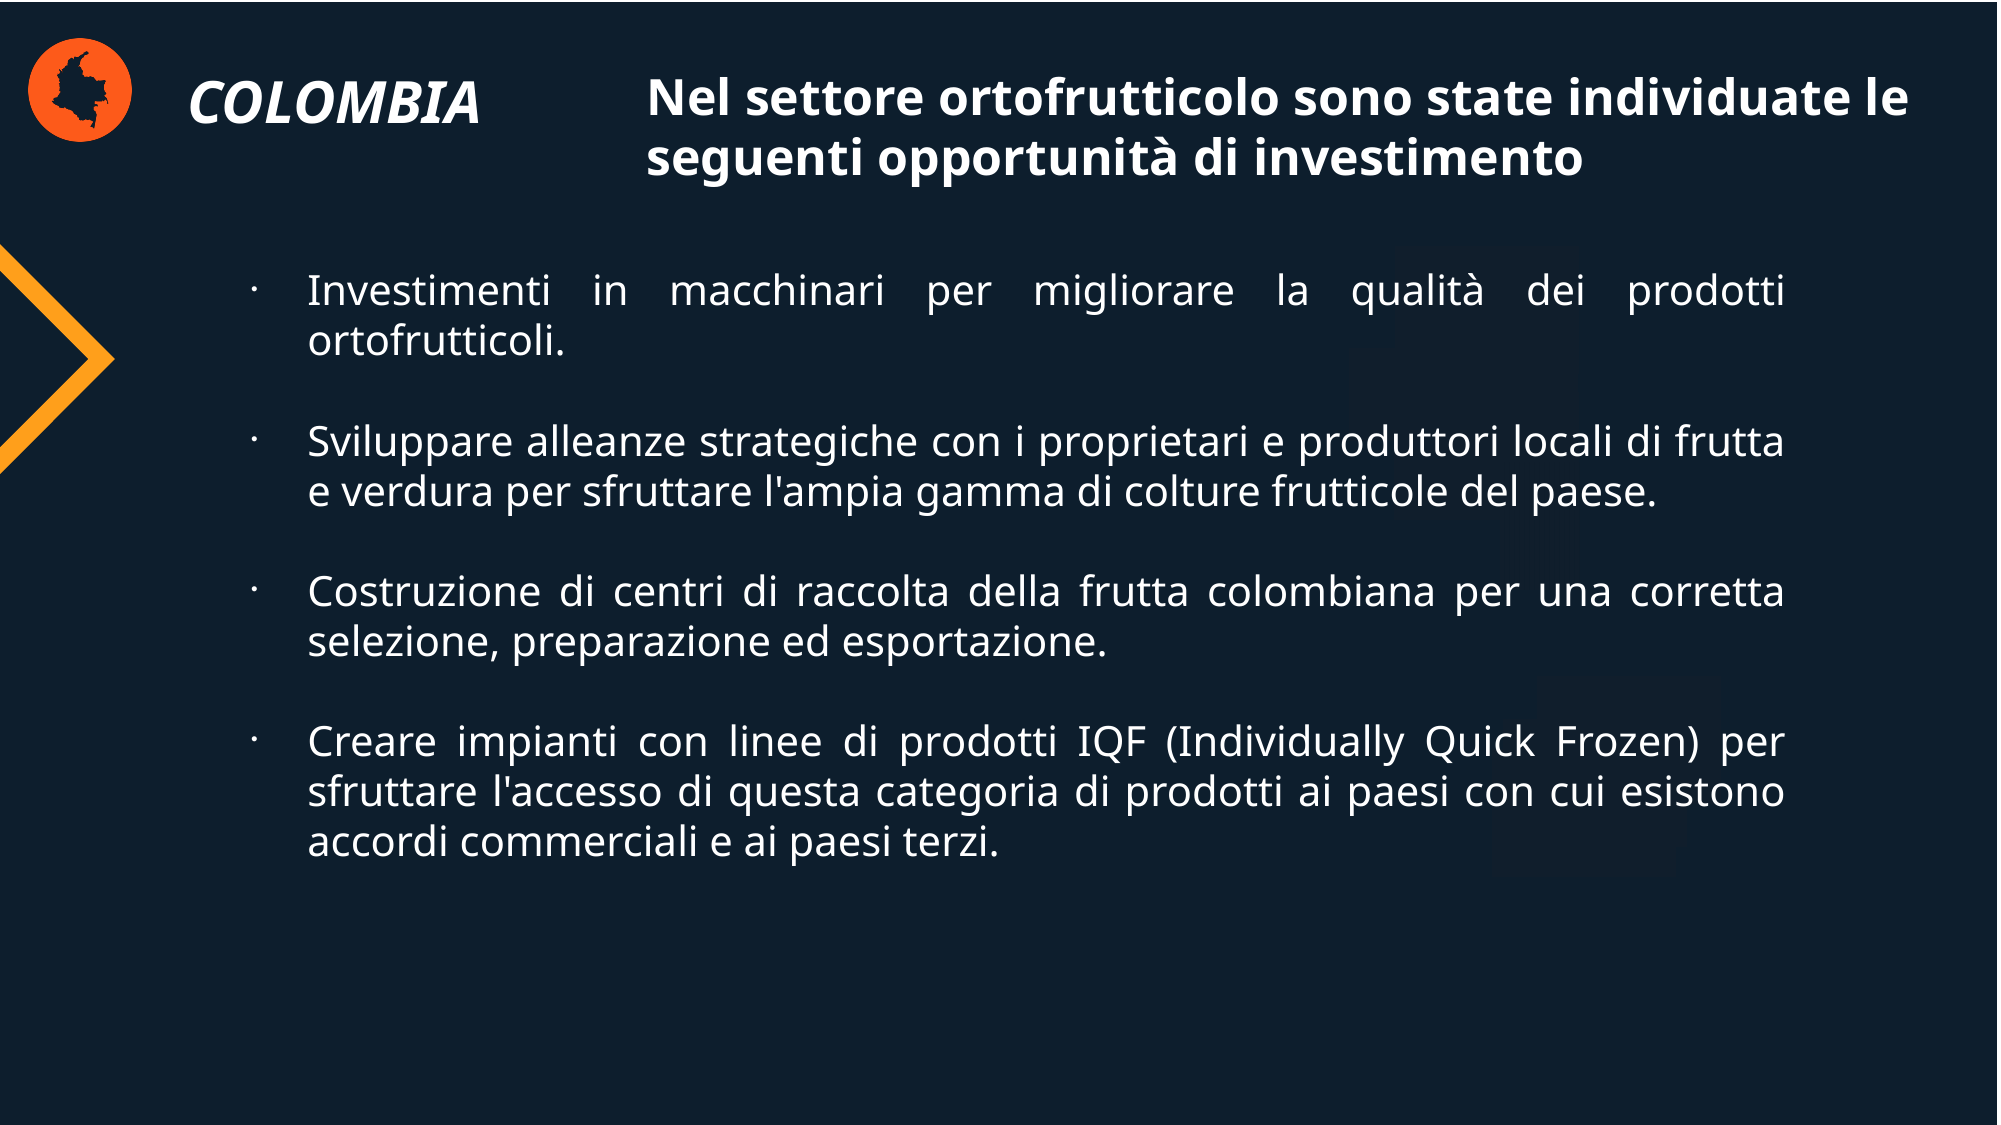

COLOMBIA
Nel settore ortofrutticolo sono state individuate le seguenti opportunità di investimento
Investimenti in macchinari per migliorare la qualità dei prodotti ortofrutticoli.
Sviluppare alleanze strategiche con i proprietari e produttori locali di frutta e verdura per sfruttare l'ampia gamma di colture frutticole del paese.
Costruzione di centri di raccolta della frutta colombiana per una corretta selezione, preparazione ed esportazione.
Creare impianti con linee di prodotti IQF (Individually Quick Frozen) per sfruttare l'accesso di questa categoria di prodotti ai paesi con cui esistono accordi commerciali e ai paesi terzi.